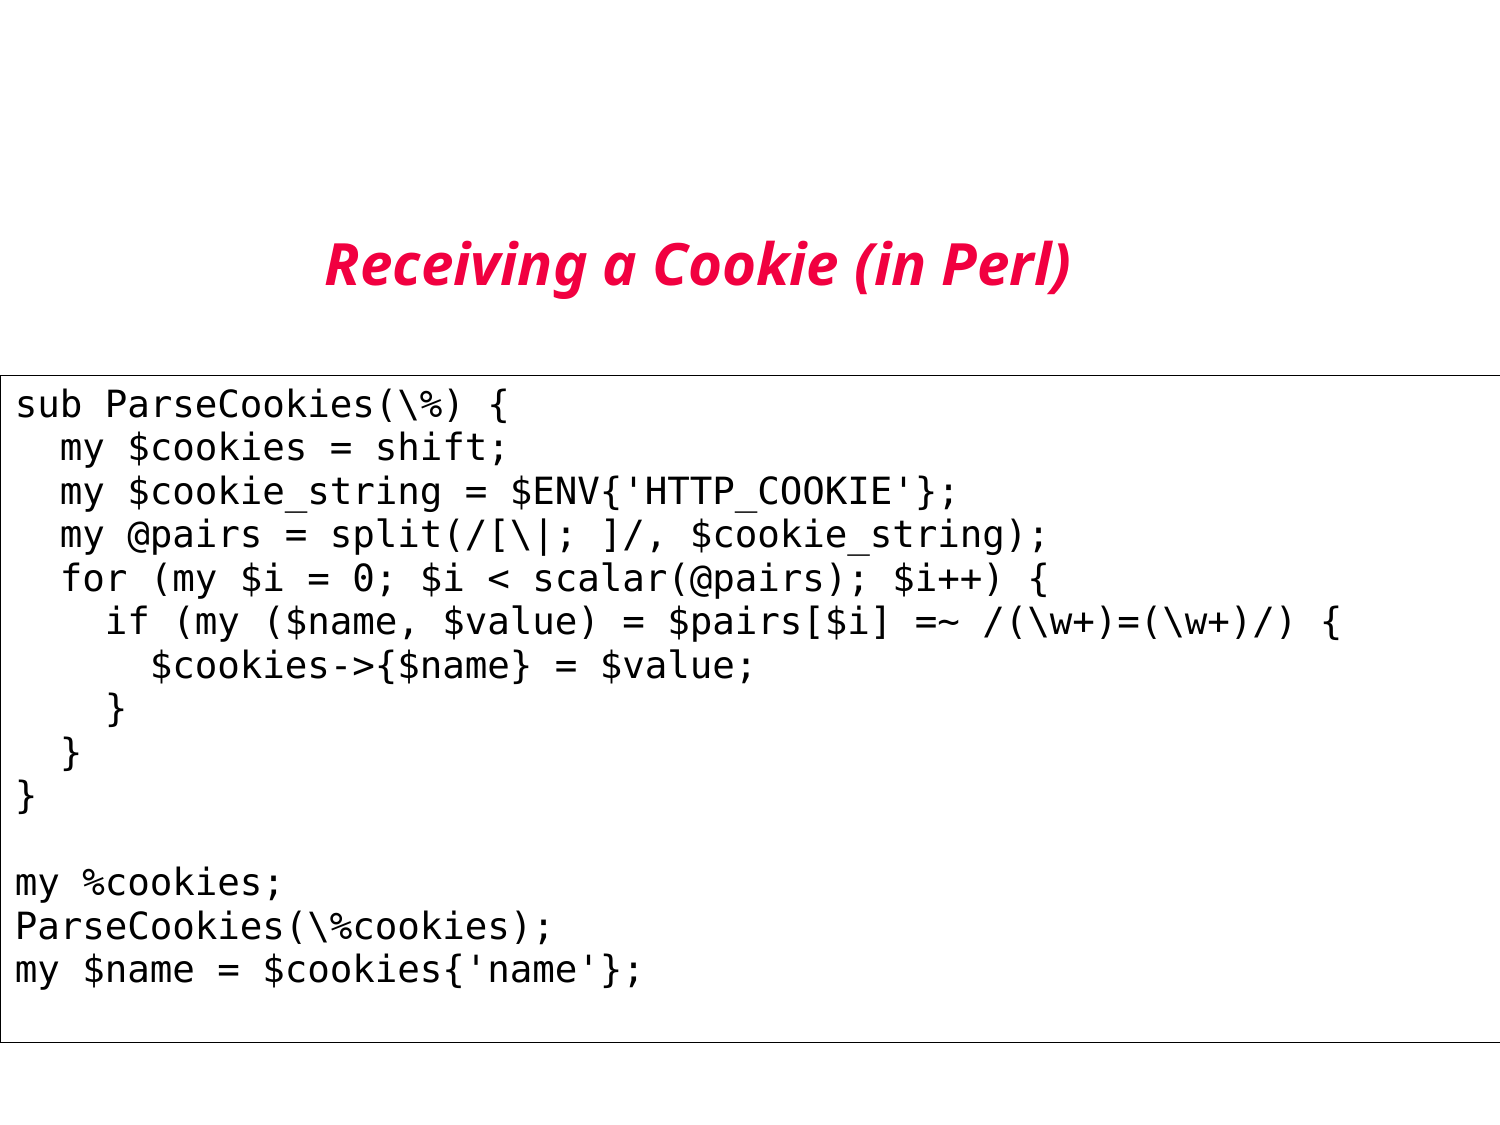

# Receiving a Cookie (in Perl)
sub ParseCookies(\%) {
 my $cookies = shift;
 my $cookie_string = $ENV{'HTTP_COOKIE'};
 my @pairs = split(/[\|; ]/, $cookie_string);
 for (my $i = 0; $i < scalar(@pairs); $i++) {
 if (my ($name, $value) = $pairs[$i] =~ /(\w+)=(\w+)/) {
 $cookies->{$name} = $value;
 }
 }
}
my %cookies;
ParseCookies(\%cookies);
my $name = $cookies{'name'};
16